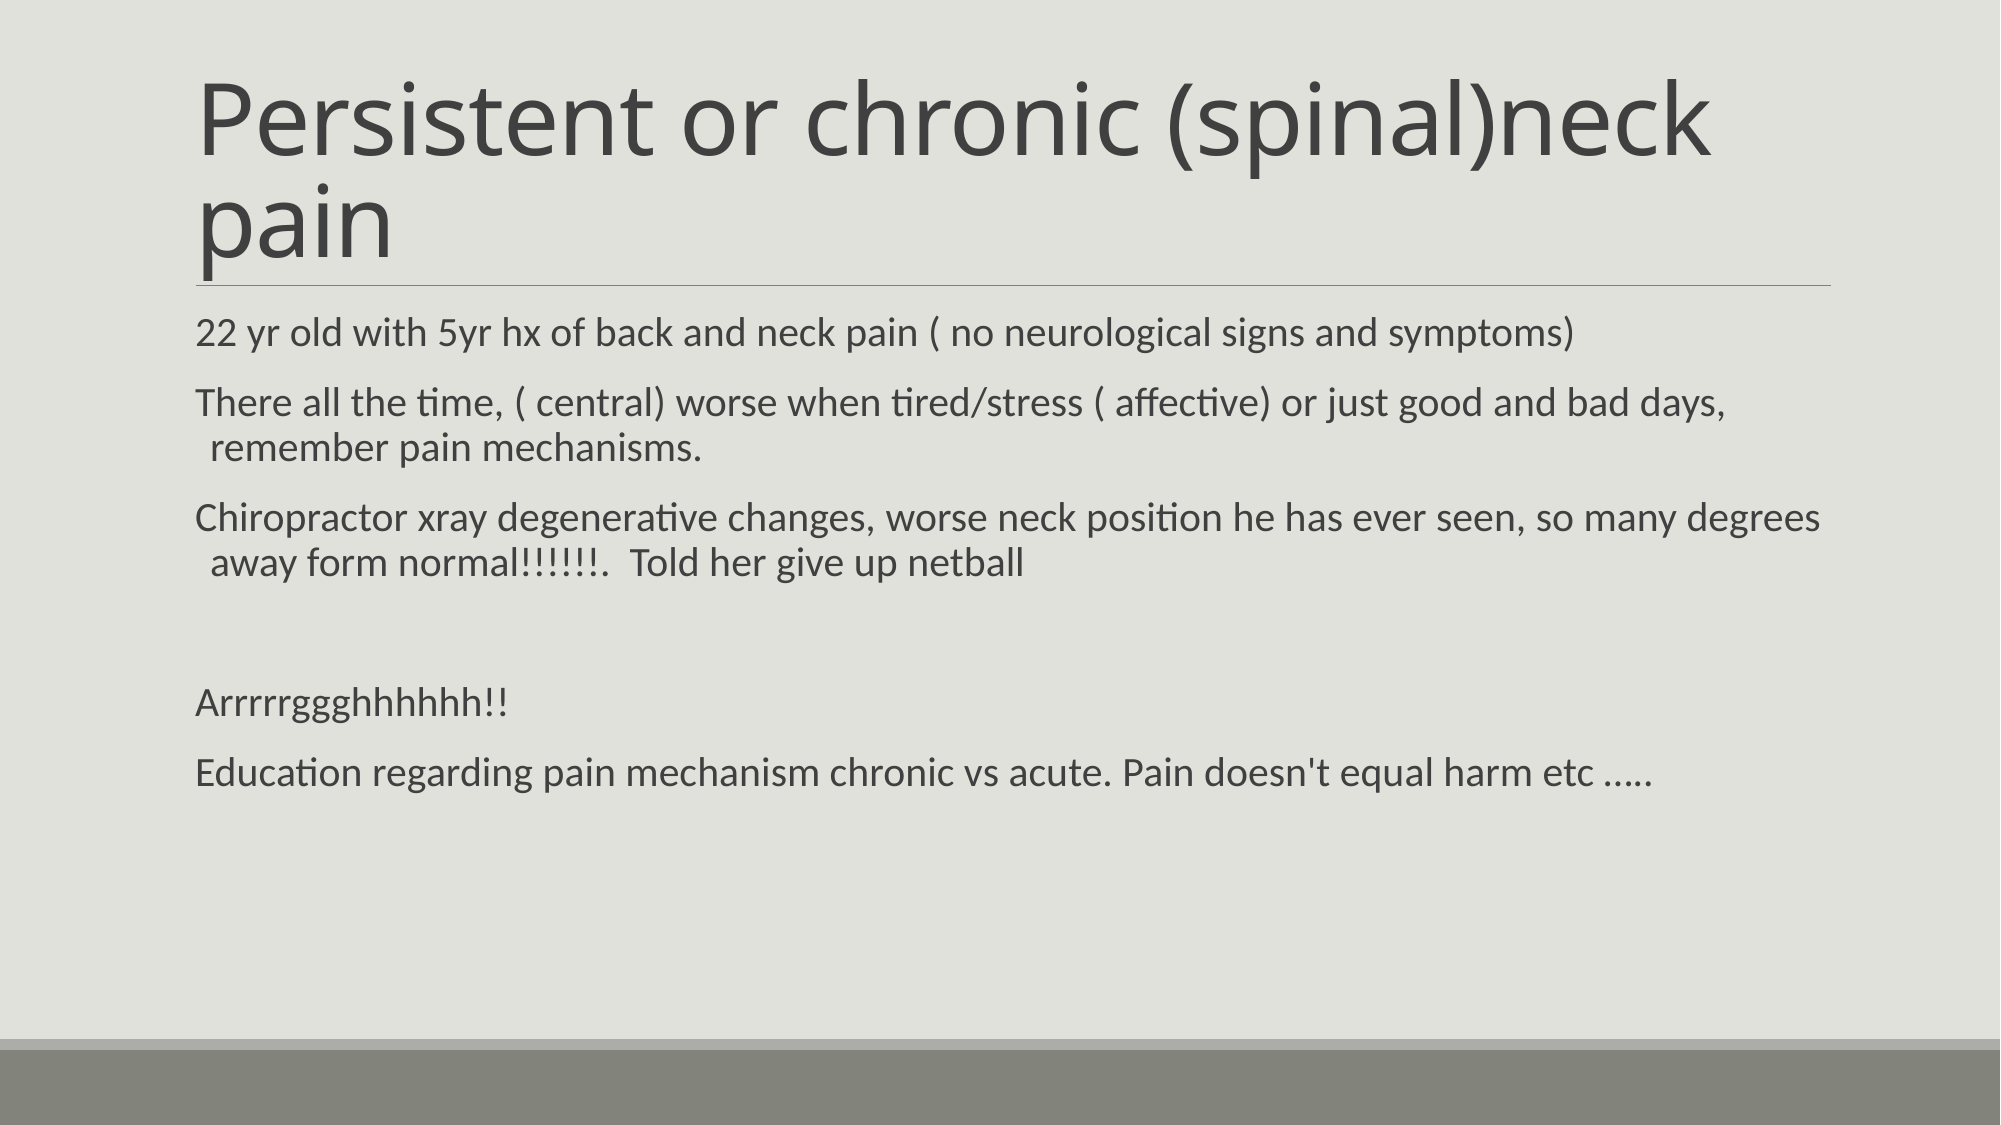

# Persistent or chronic (spinal)neck pain
22 yr old with 5yr hx of back and neck pain ( no neurological signs and symptoms)
There all the time, ( central) worse when tired/stress ( affective) or just good and bad days, remember pain mechanisms.
Chiropractor xray degenerative changes, worse neck position he has ever seen, so many degrees away form normal!!!!!!. Told her give up netball
Arrrrrggghhhhhh!!
Education regarding pain mechanism chronic vs acute. Pain doesn't equal harm etc …..